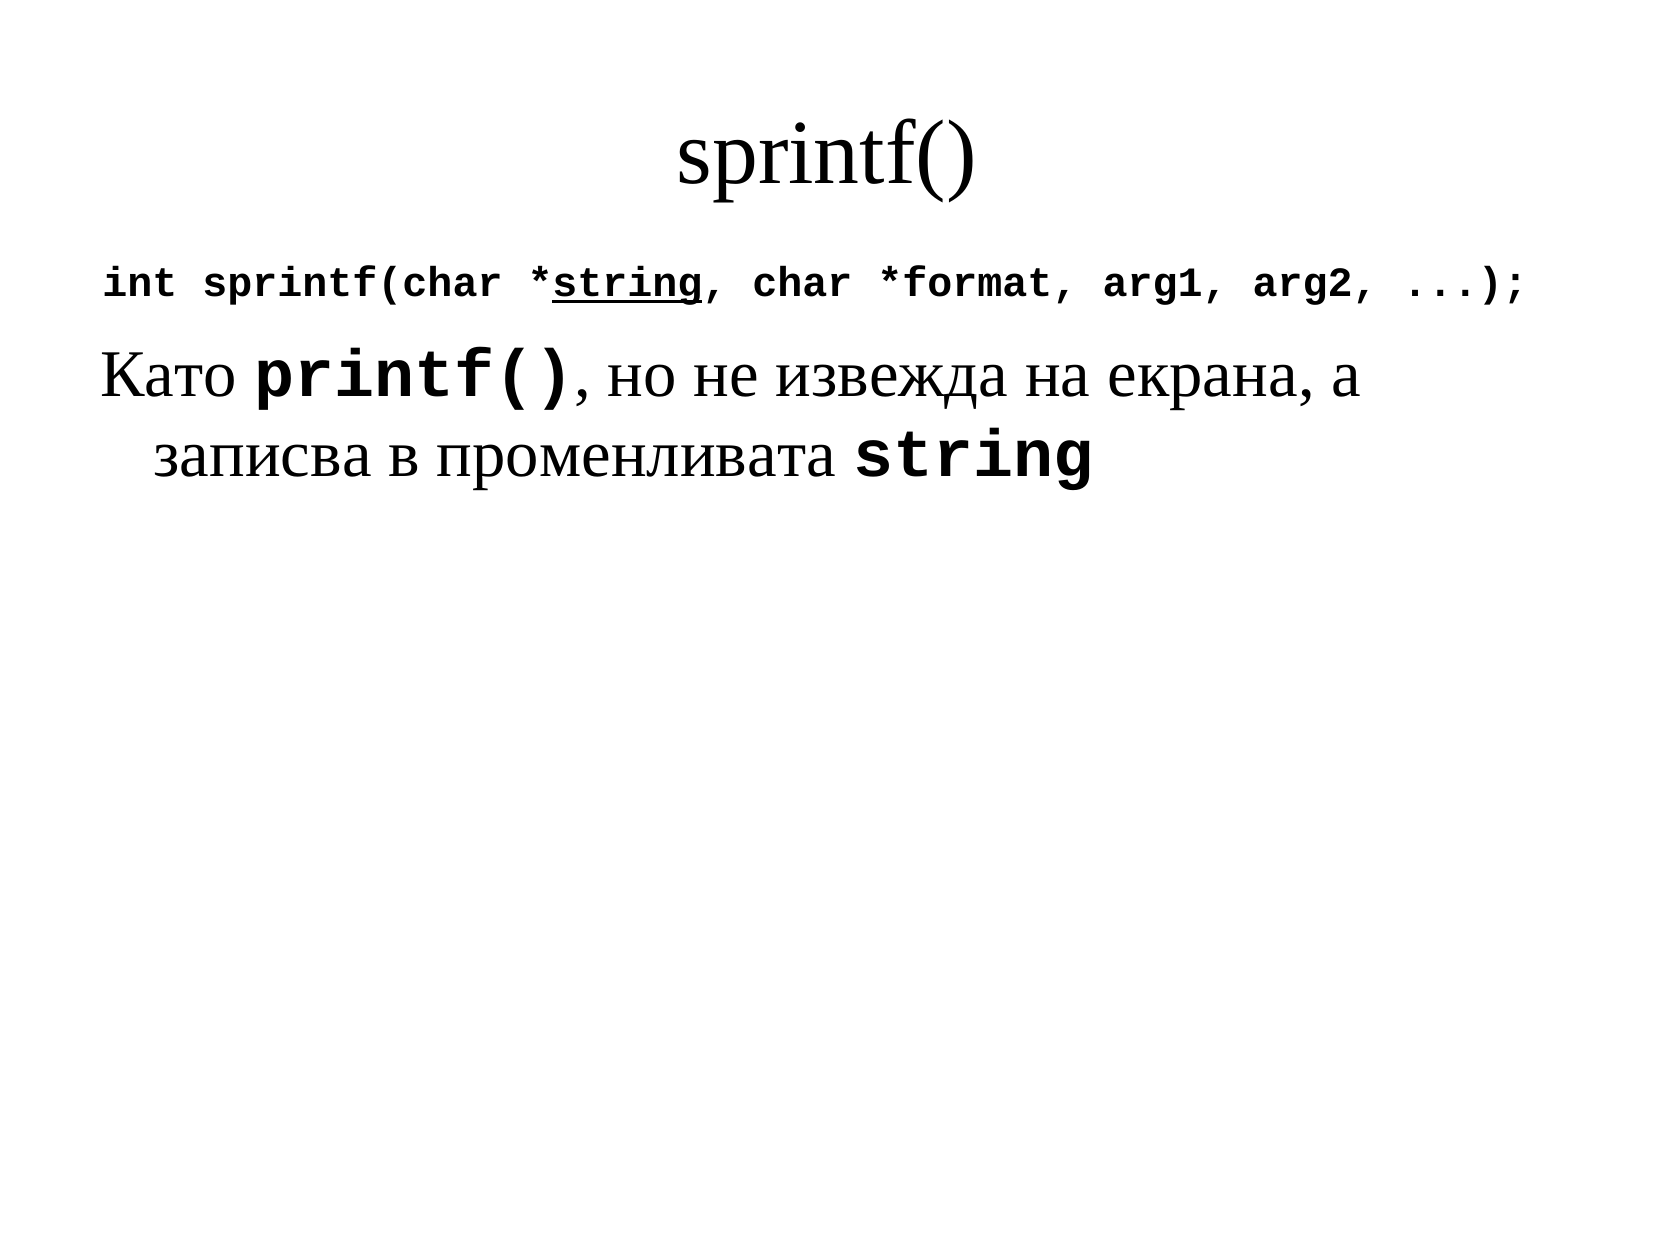

# sprintf()
int sprintf(char *string, char *format, arg1, arg2, ...);
Като printf(), но не извежда на екрана, а записва в променливата string